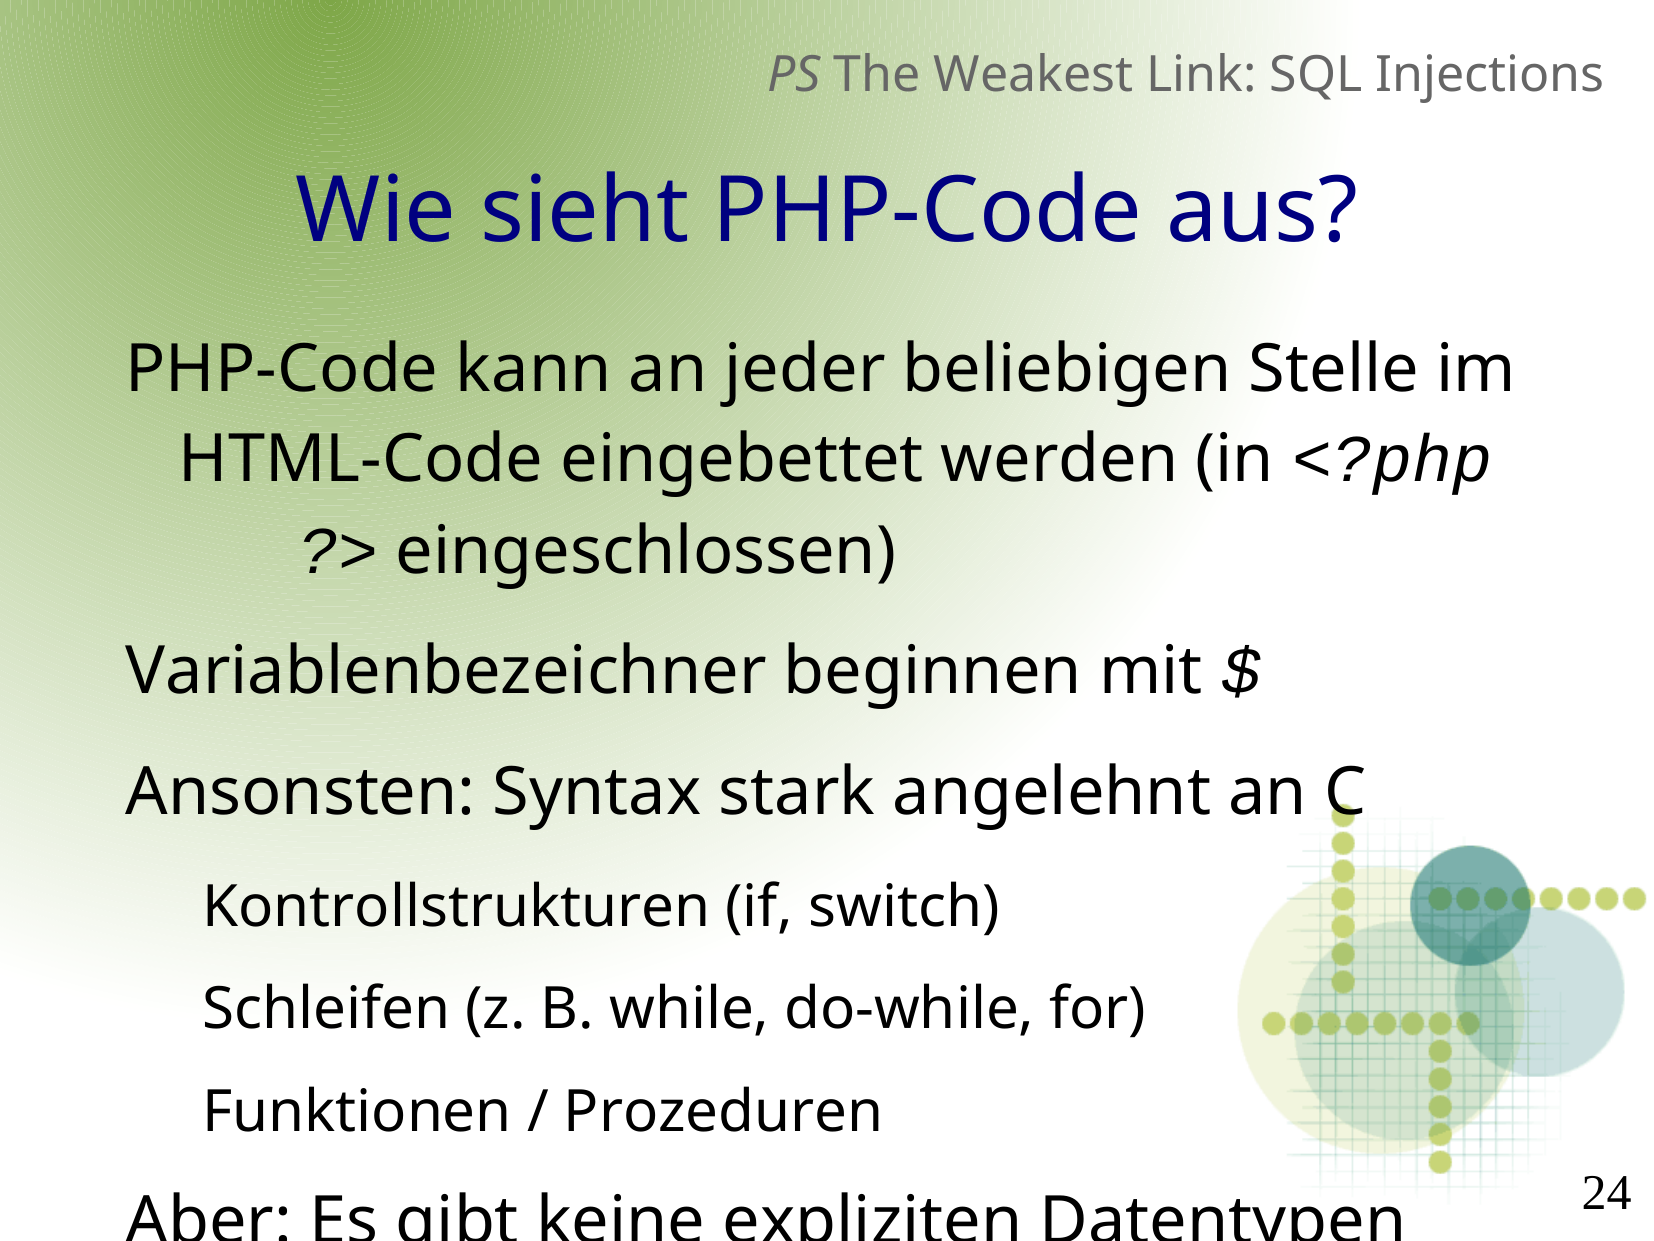

# Wie sieht PHP-Code aus?
PHP-Code kann an jeder beliebigen Stelle im HTML-Code eingebettet werden (in <?php ?> eingeschlossen)
Variablenbezeichner beginnen mit $
Ansonsten: Syntax stark angelehnt an C
Kontrollstrukturen (if, switch)
Schleifen (z. B. while, do-while, for)
Funktionen / Prozeduren
Aber: Es gibt keine expliziten Datentypen